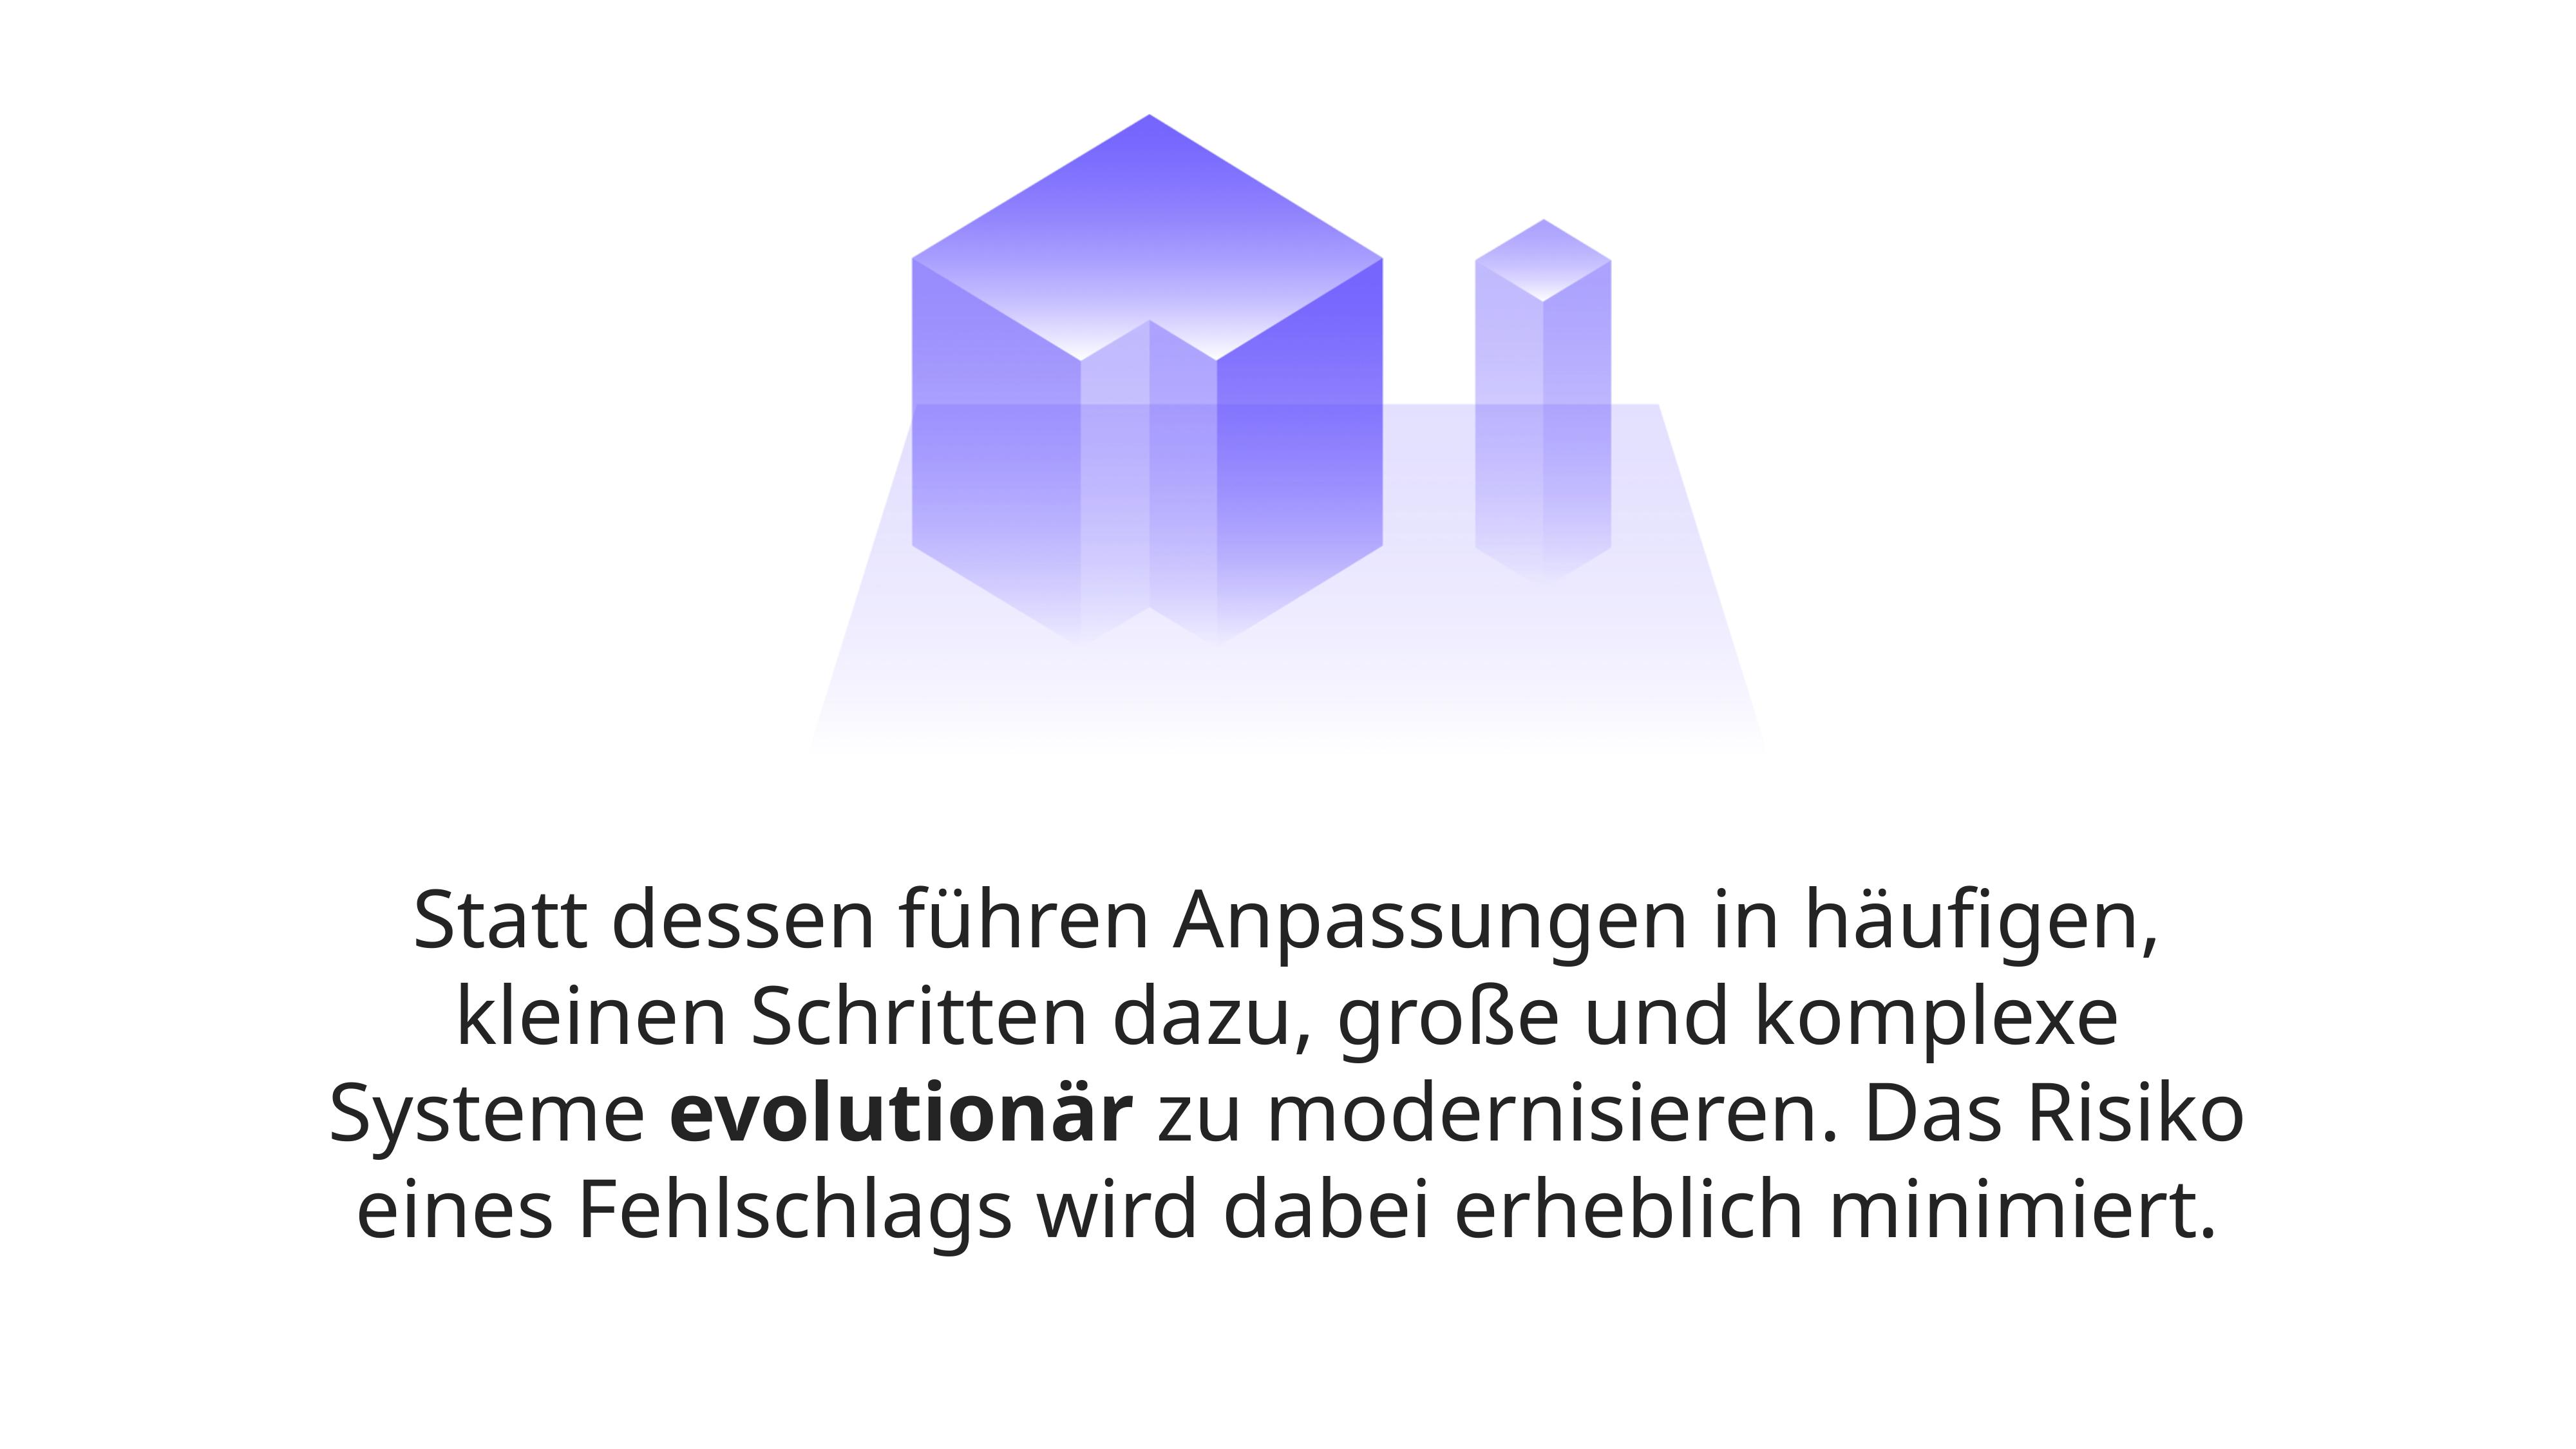

Statt dessen führen Anpassungen in häufigen, kleinen Schritten dazu, große und komplexe Systeme evolutionär zu modernisieren. Das Risiko eines Fehlschlags wird dabei erheblich minimiert.